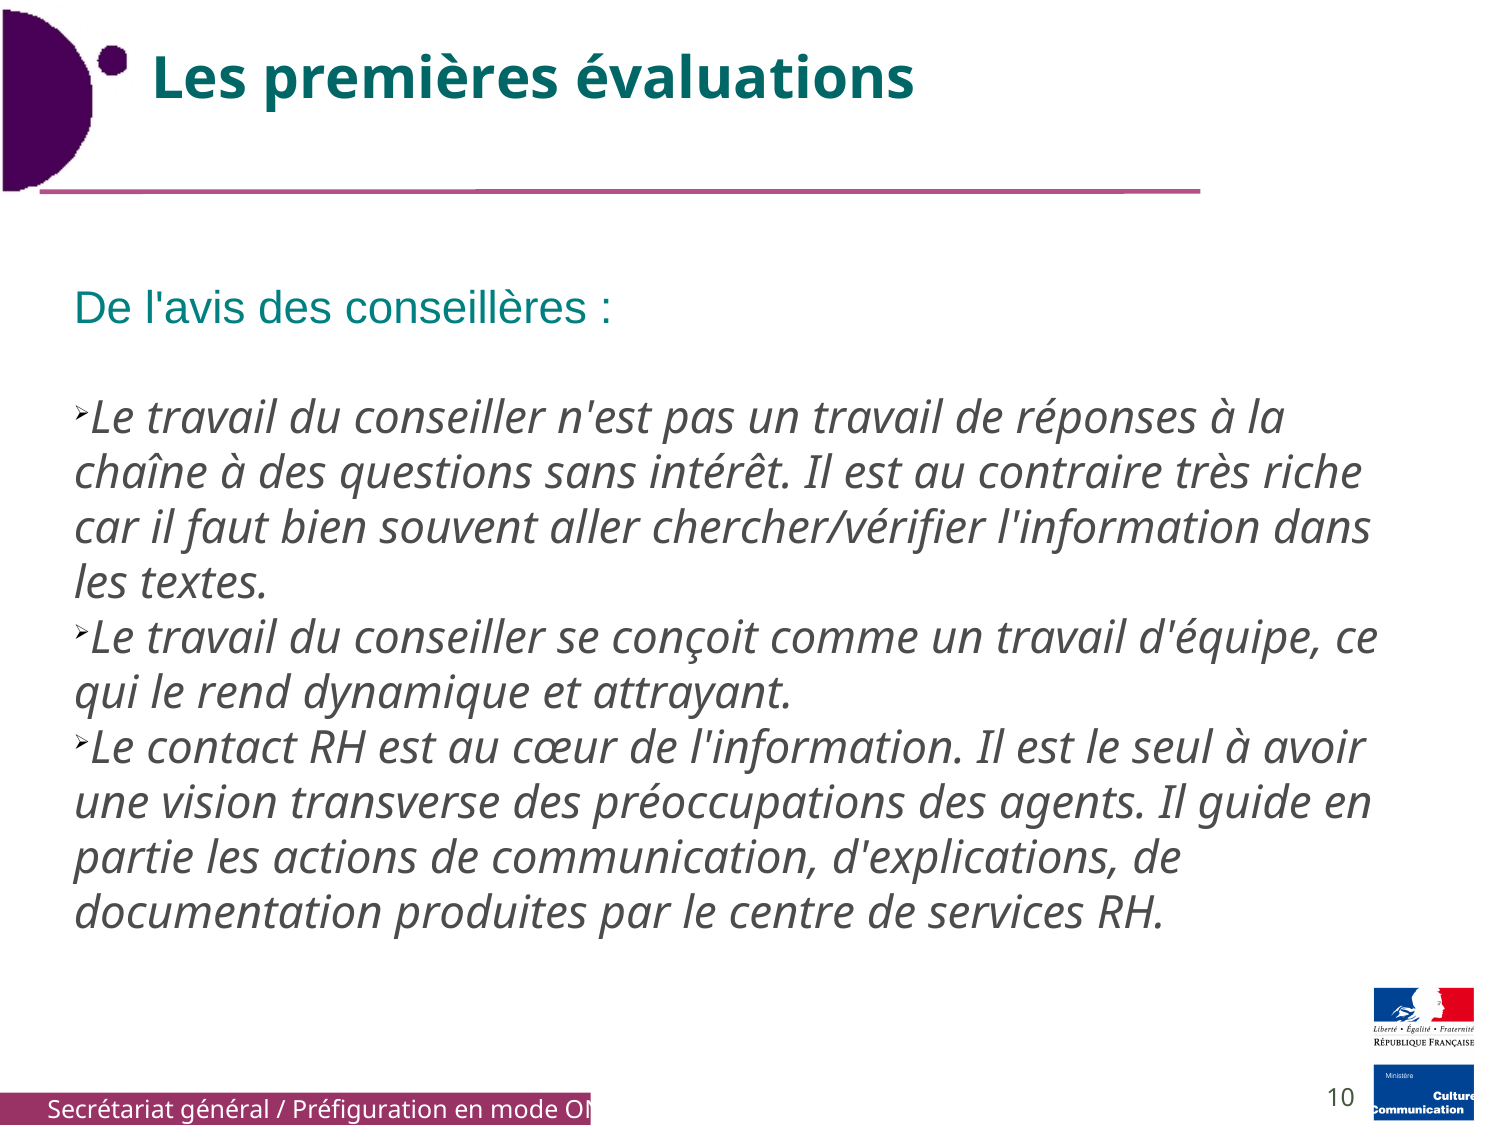

# Les premières évaluations
De l'avis des conseillères :
Le travail du conseiller n'est pas un travail de réponses à la chaîne à des questions sans intérêt. Il est au contraire très riche car il faut bien souvent aller chercher/vérifier l'information dans les textes.
Le travail du conseiller se conçoit comme un travail d'équipe, ce qui le rend dynamique et attrayant.
Le contact RH est au cœur de l'information. Il est le seul à avoir une vision transverse des préoccupations des agents. Il guide en partie les actions de communication, d'explications, de documentation produites par le centre de services RH.
10